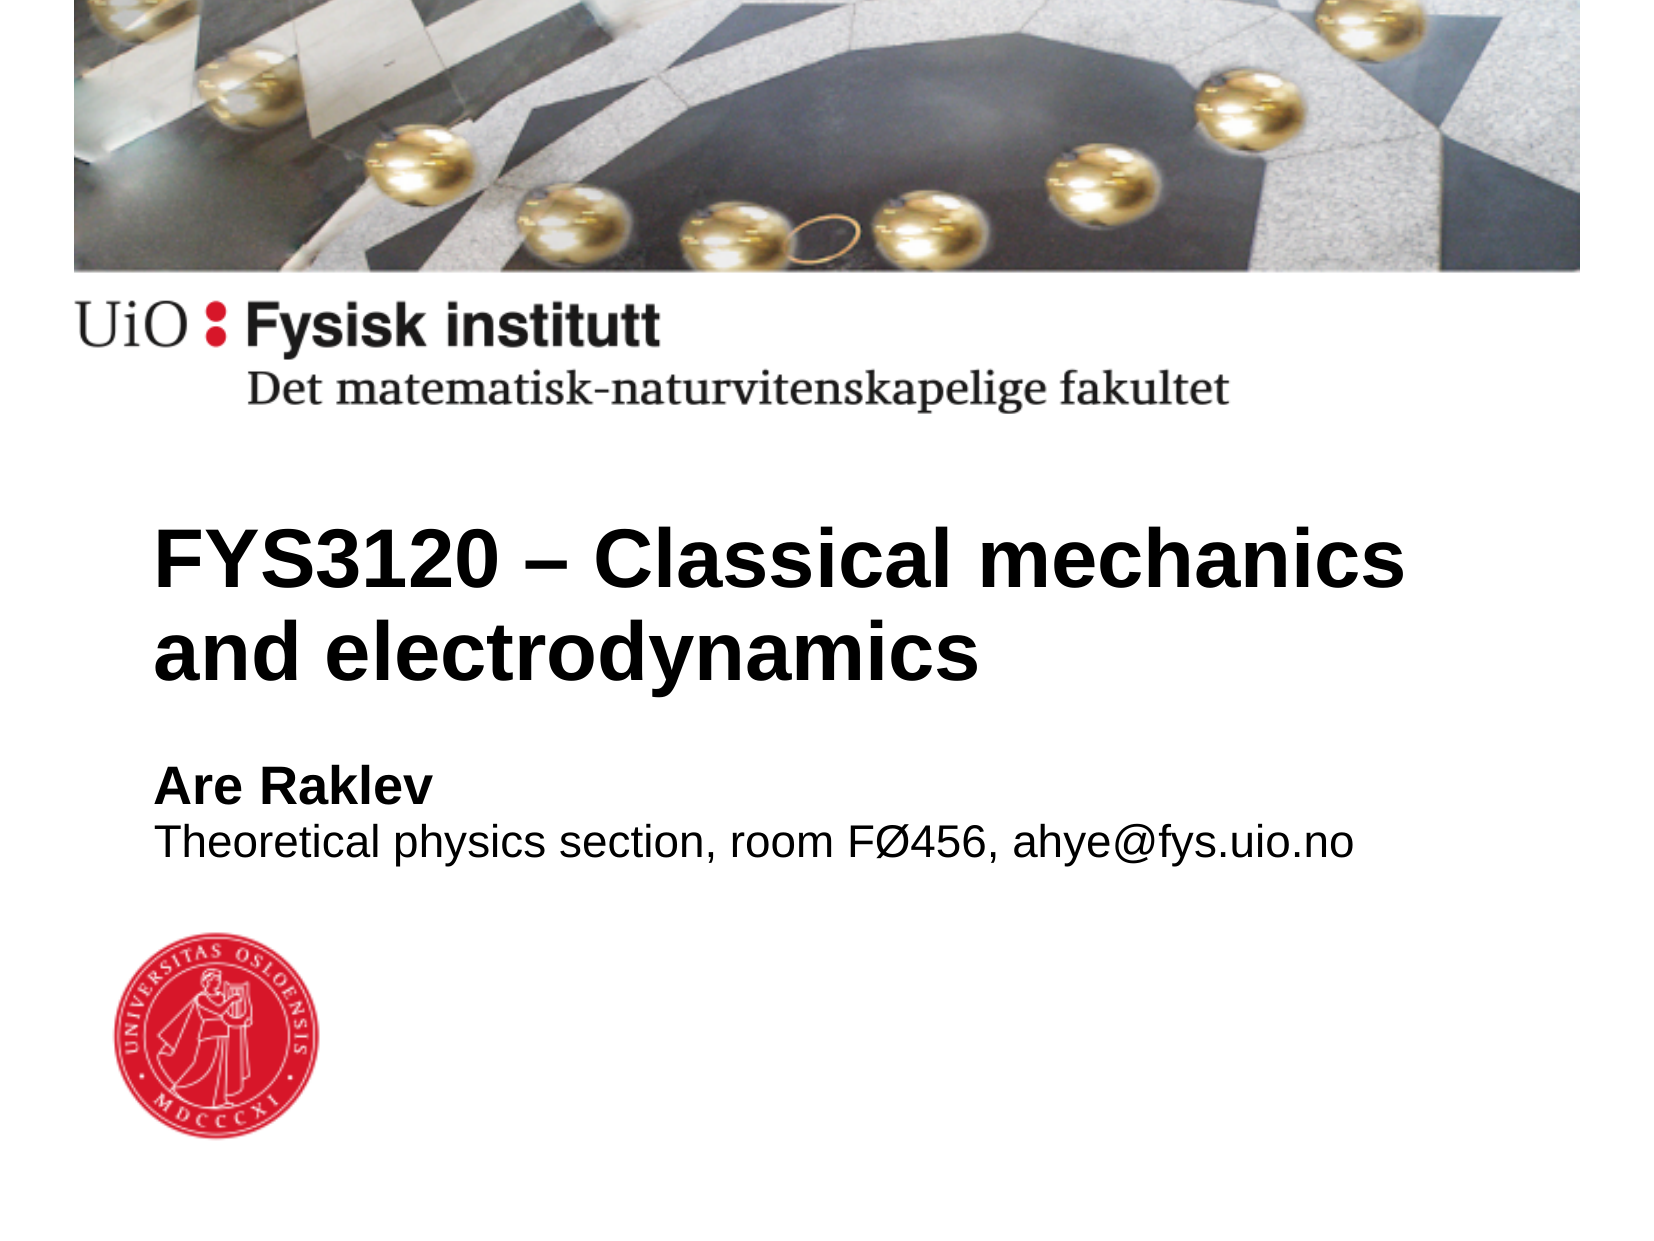

FYS3120 – Classical mechanics and electrodynamics
# Are Raklev Theoretical physics section, room FØ456, ahye@fys.uio.no